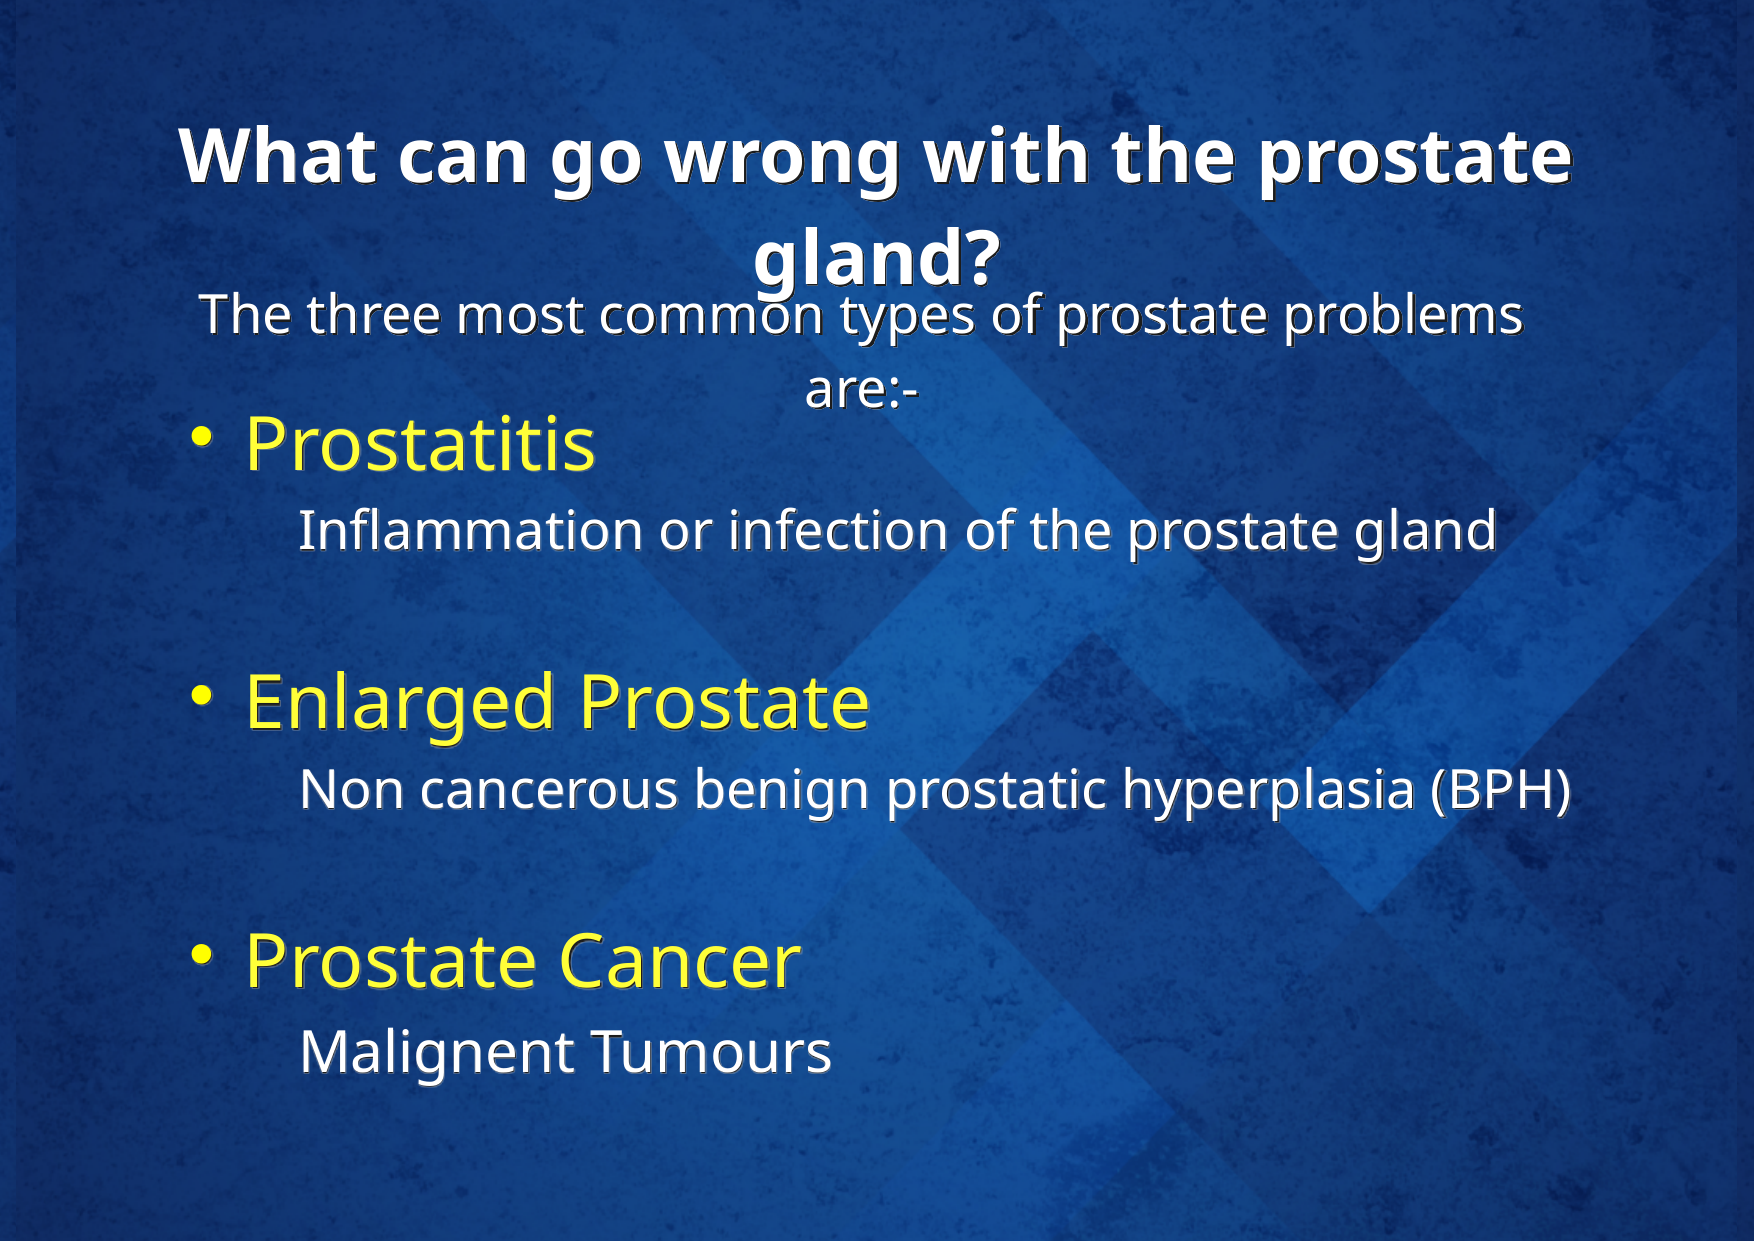

What can go wrong with the prostate gland?
The three most common types of prostate problems are:-
 Prostatitis
	Inflammation or infection of the prostate gland
 Enlarged Prostate
	Non cancerous benign prostatic hyperplasia (BPH)
 Prostate Cancer
	Malignent Tumours